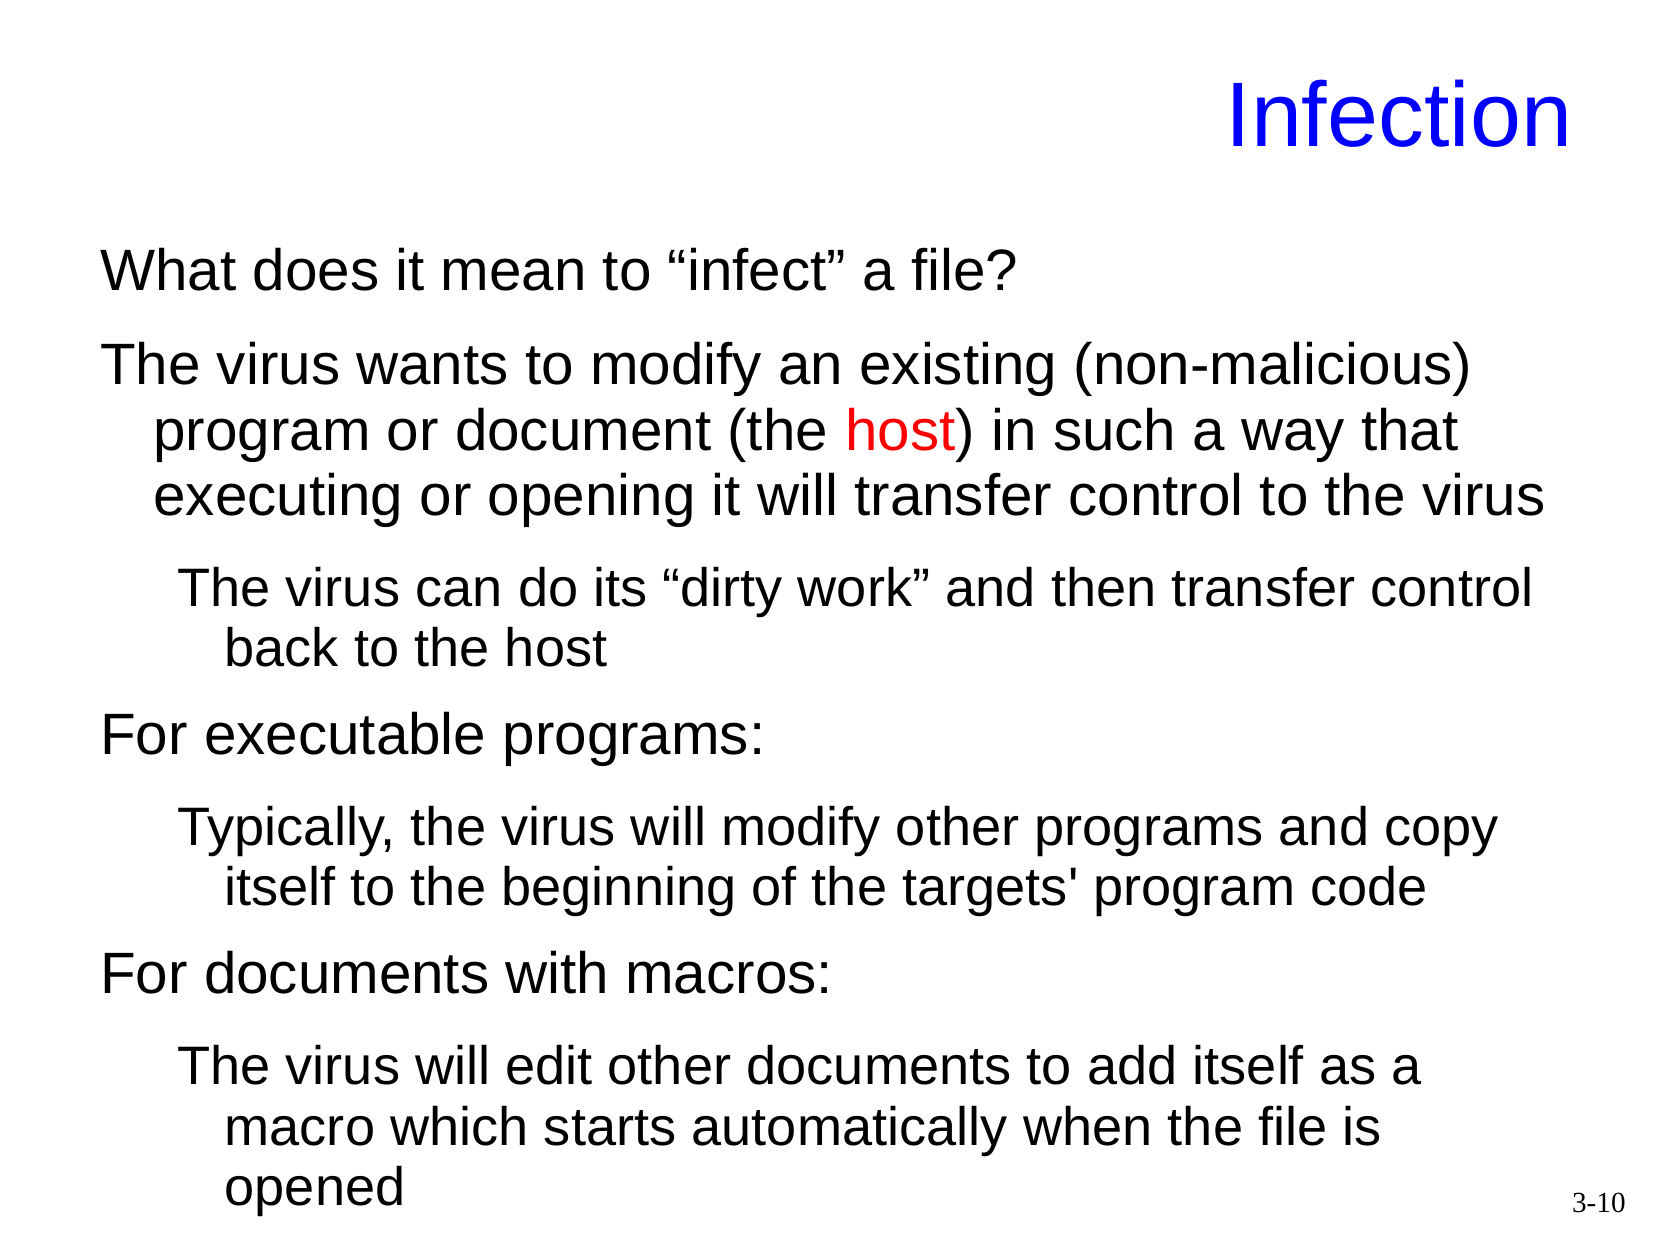

# Infection
What does it mean to “infect” a file?
The virus wants to modify an existing (non-malicious) program or document (the host) in such a way that executing or opening it will transfer control to the virus
The virus can do its “dirty work” and then transfer control back to the host
For executable programs:
Typically, the virus will modify other programs and copy itself to the beginning of the targets' program code
For documents with macros:
The virus will edit other documents to add itself as a macro which starts automatically when the file is opened